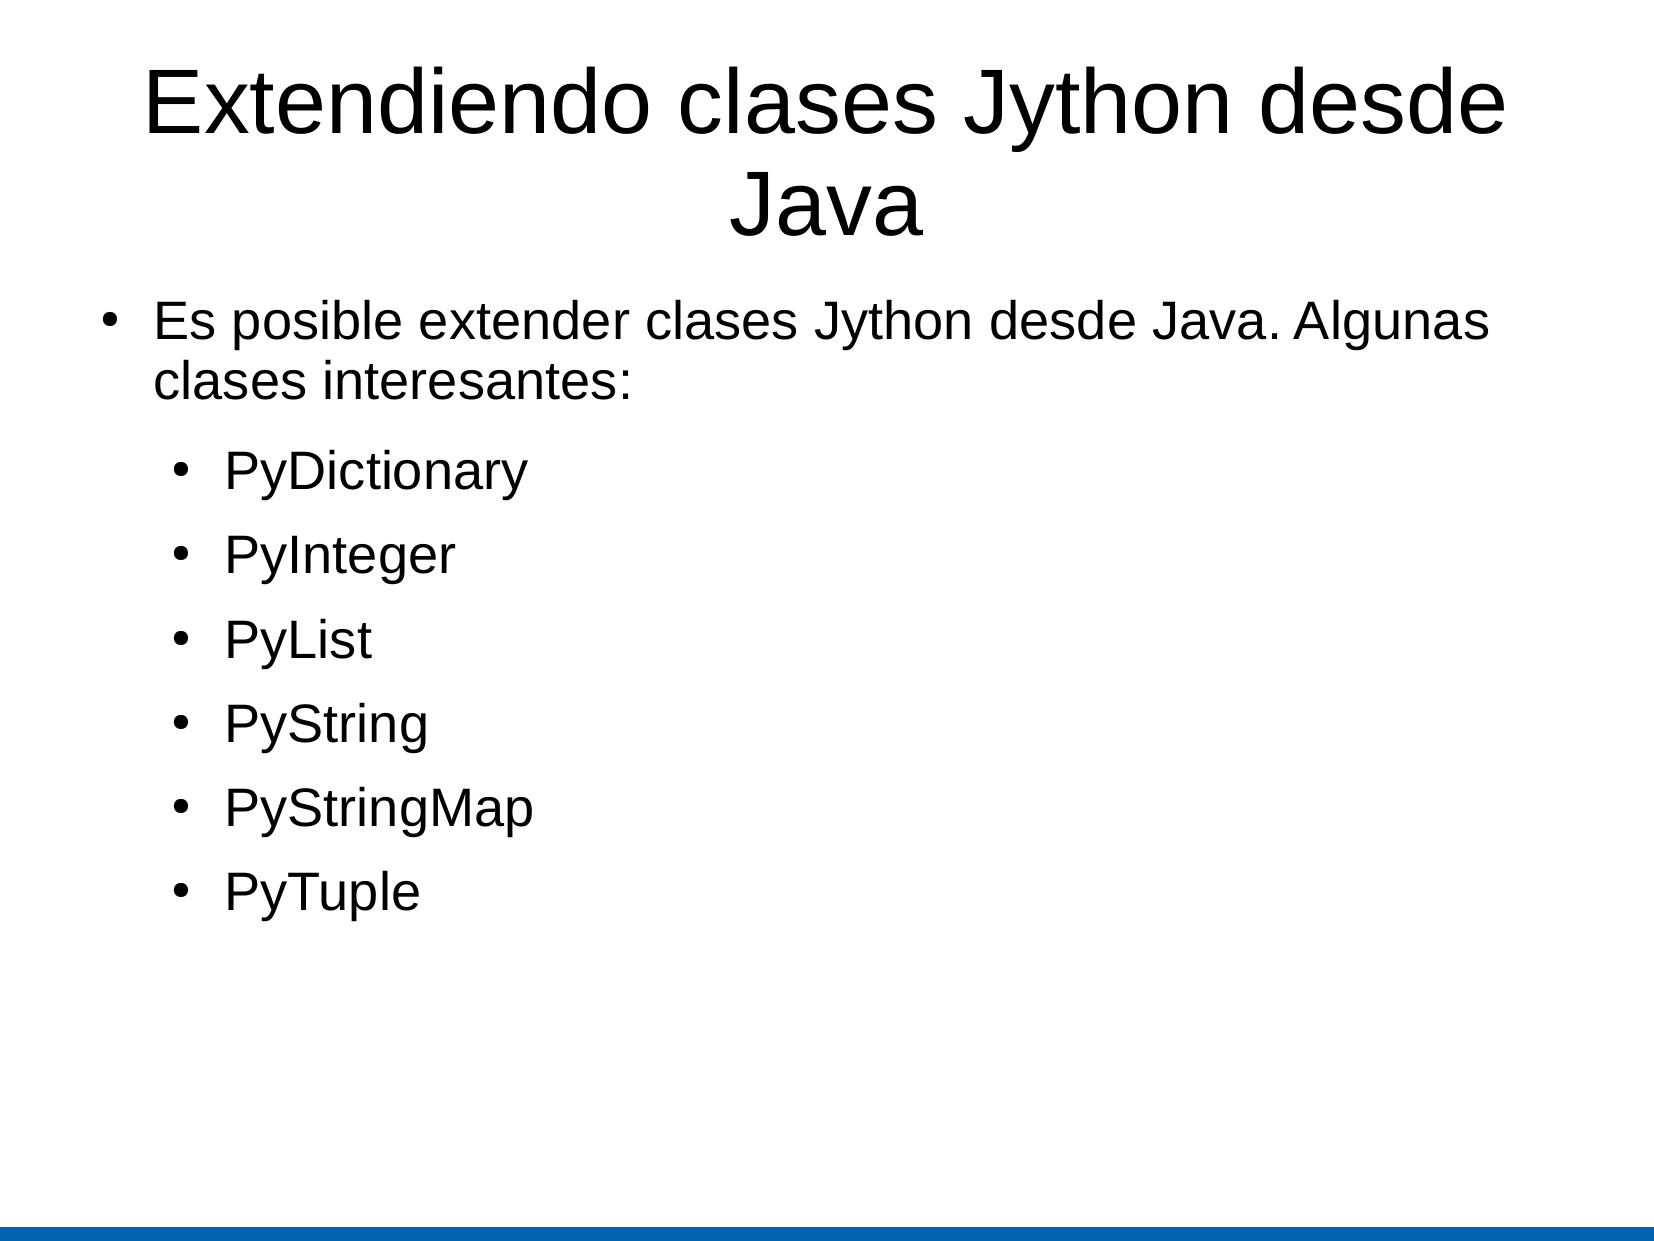

# Extendiendo clases Jython desde Java
Es posible extender clases Jython desde Java. Algunas clases interesantes:
PyDictionary
PyInteger
PyList
PyString
PyStringMap
PyTuple